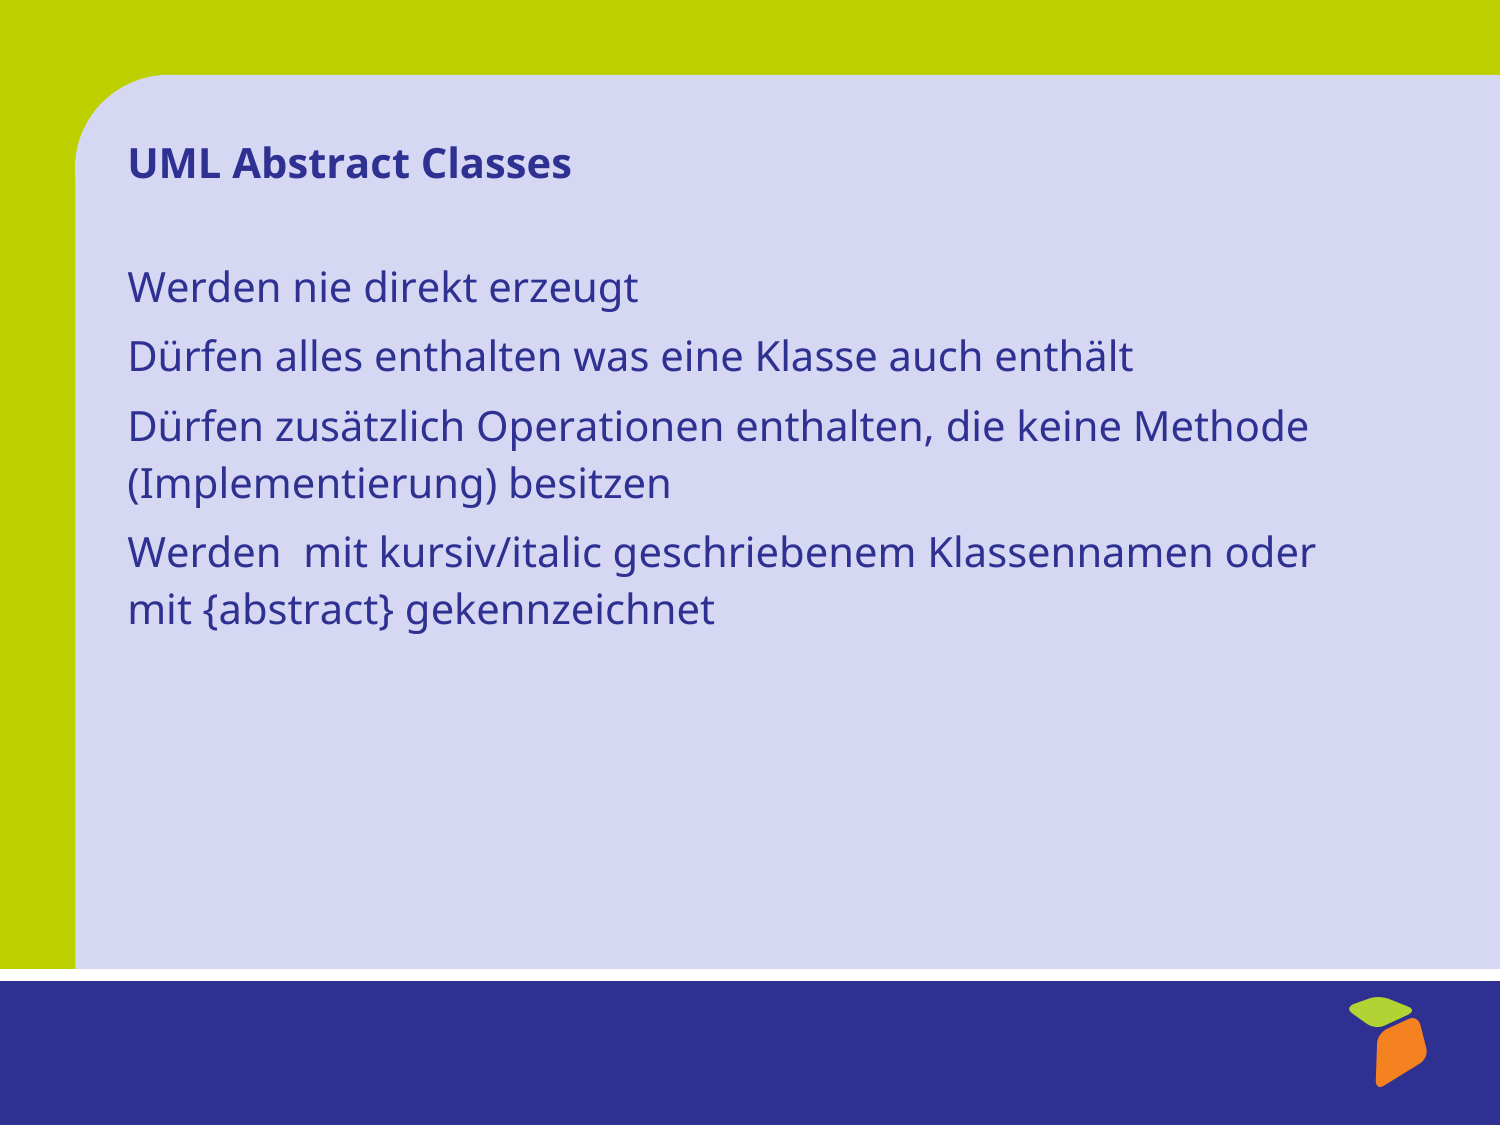

# UML Abstract Classes
Werden nie direkt erzeugt
Dürfen alles enthalten was eine Klasse auch enthält
Dürfen zusätzlich Operationen enthalten, die keine Methode (Implementierung) besitzen
Werden mit kursiv/italic geschriebenem Klassennamen oder mit {abstract} gekennzeichnet